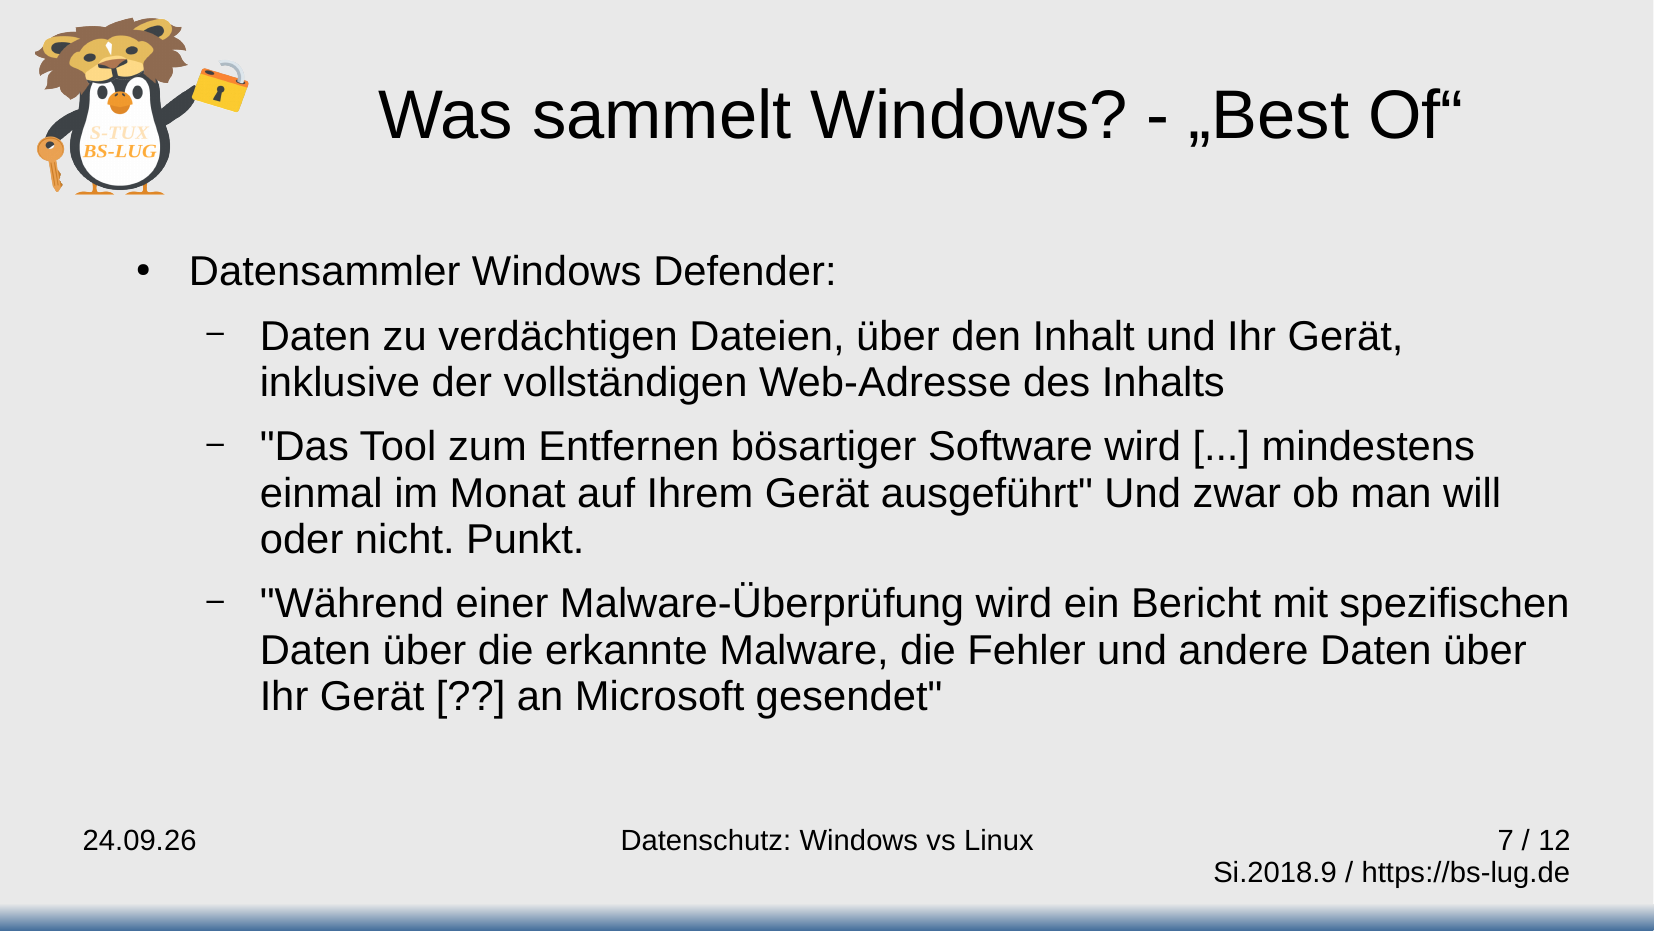

# Was sammelt Windows? - „Best Of“
Datensammler Windows Defender:
Daten zu verdächtigen Dateien, über den Inhalt und Ihr Gerät, inklusive der vollständigen Web-Adresse des Inhalts
"Das Tool zum Entfernen bösartiger Software wird [...] mindestens einmal im Monat auf Ihrem Gerät ausgeführt" Und zwar ob man will oder nicht. Punkt.
"Während einer Malware-Überprüfung wird ein Bericht mit spezifischen Daten über die erkannte Malware, die Fehler und andere Daten über Ihr Gerät [??] an Microsoft gesendet"
26.09.2018
Datenschutz: Windows vs Linux
7